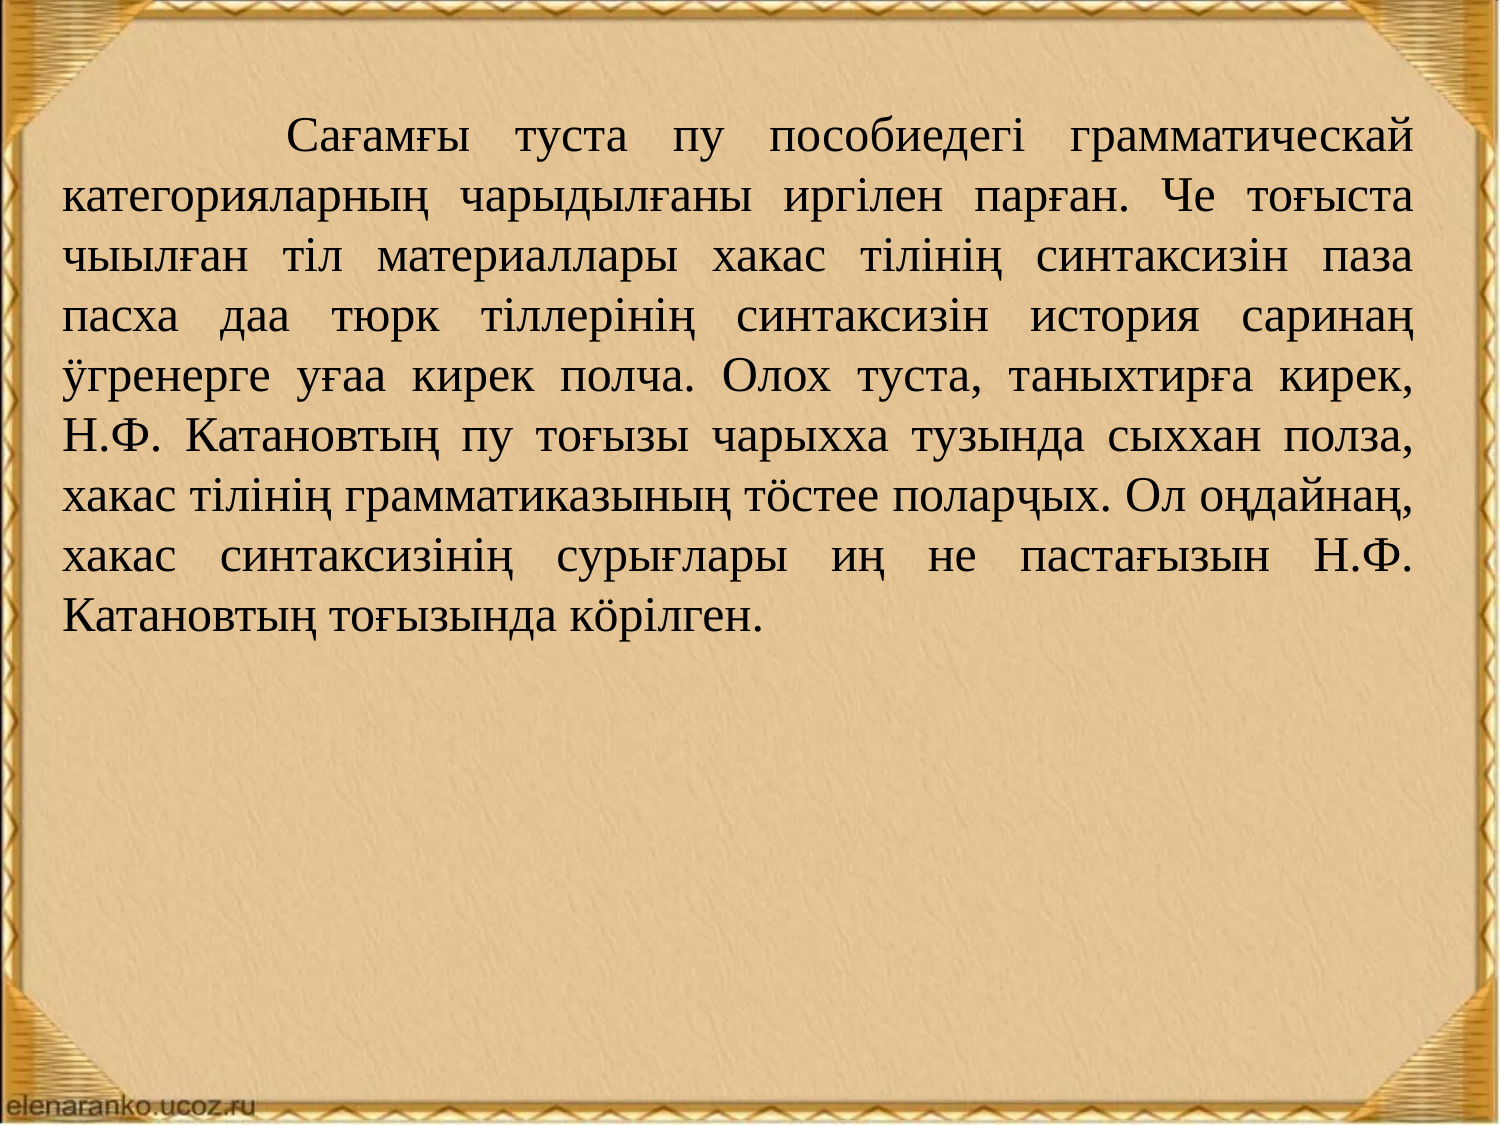

Сағамғы туста пу пособиедегі грамматическай категорияларның чарыдылғаны иргілен парған. Че тоғыста чыылған тіл материаллары хакас тілінің синтаксизін паза пасха даа тюрк тіллерінің синтаксизін история саринаң ӱгренерге уғаа кирек полча. Олох туста, таныхтирға кирек, Н.Ф. Катановтың пу тоғызы чарыхха тузында сыххан полза, хакас тілінің грамматиказының тӧстее поларҷых. Ол оңдайнаң, хакас синтаксизінің сурығлары иң не пастағызын Н.Ф. Катановтың тоғызында кӧрілген.